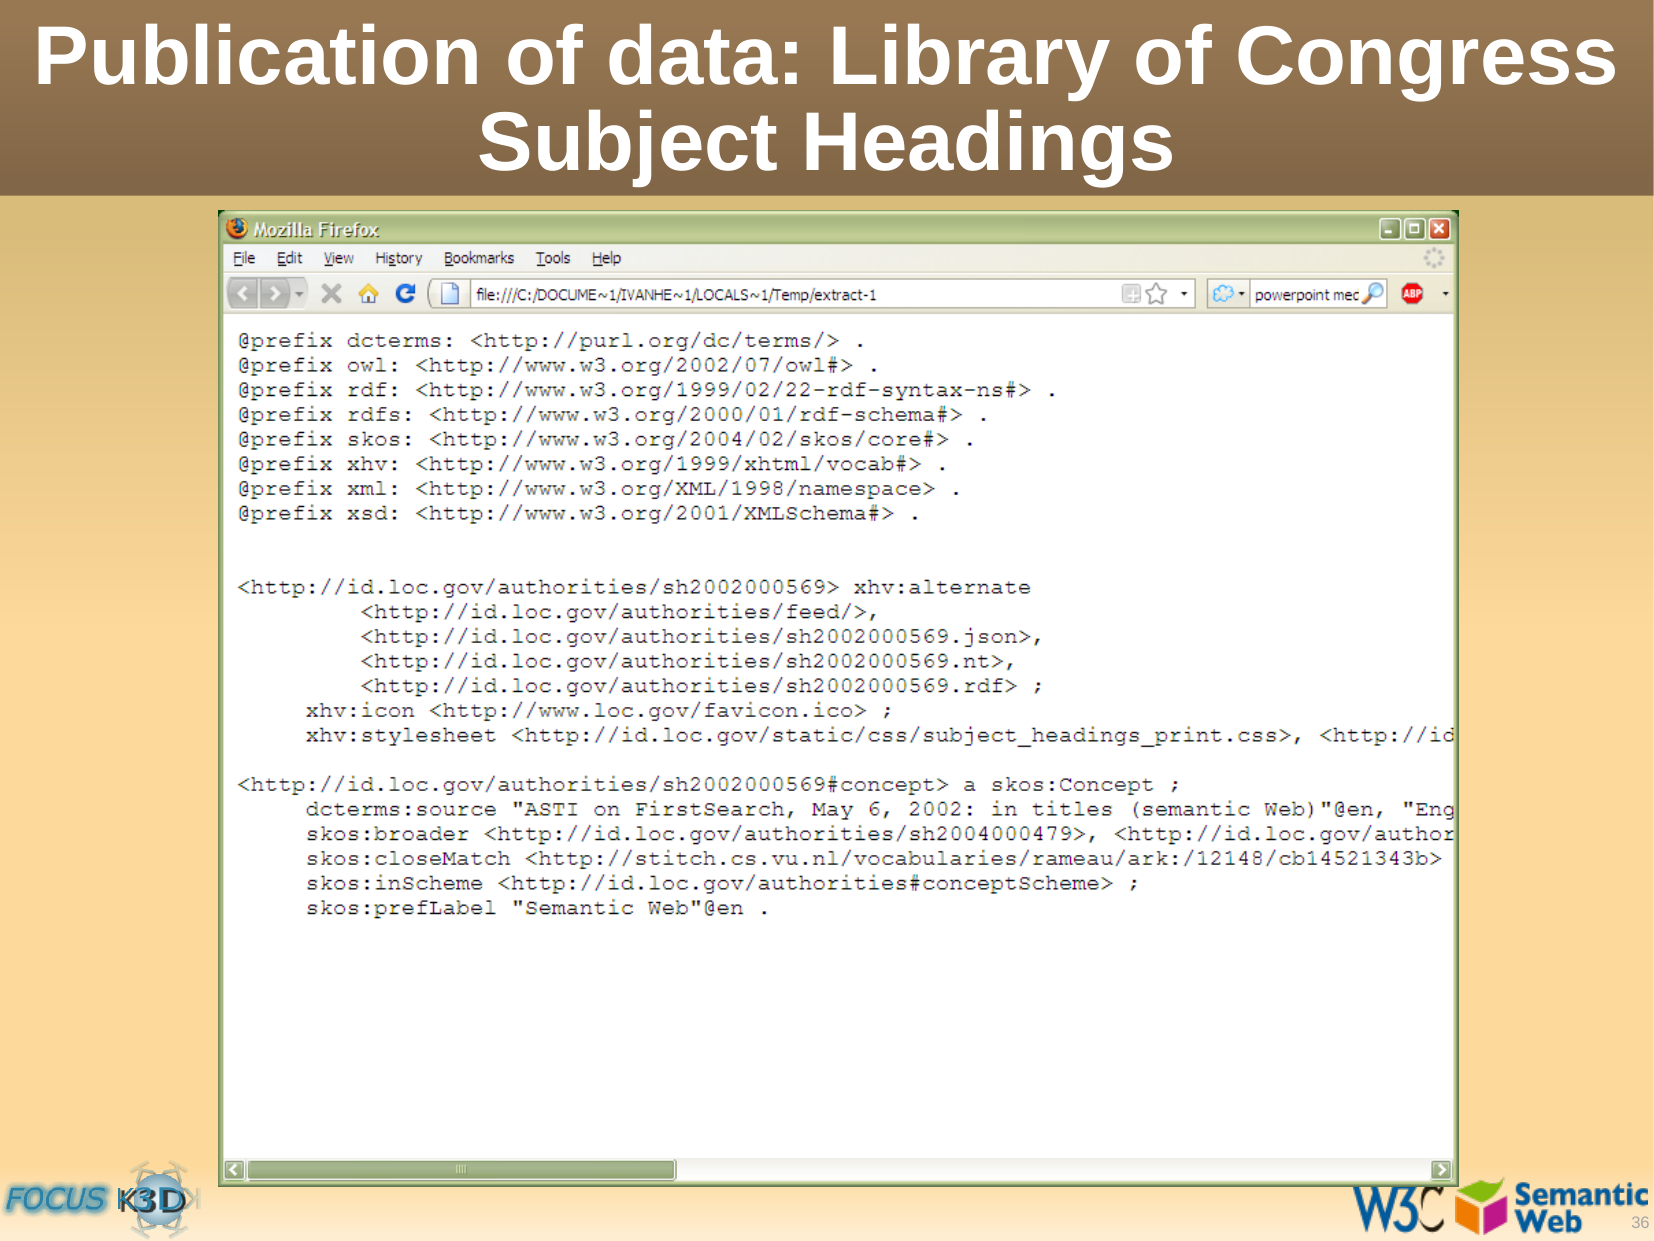

# Publication of data: Library of Congress Subject Headings